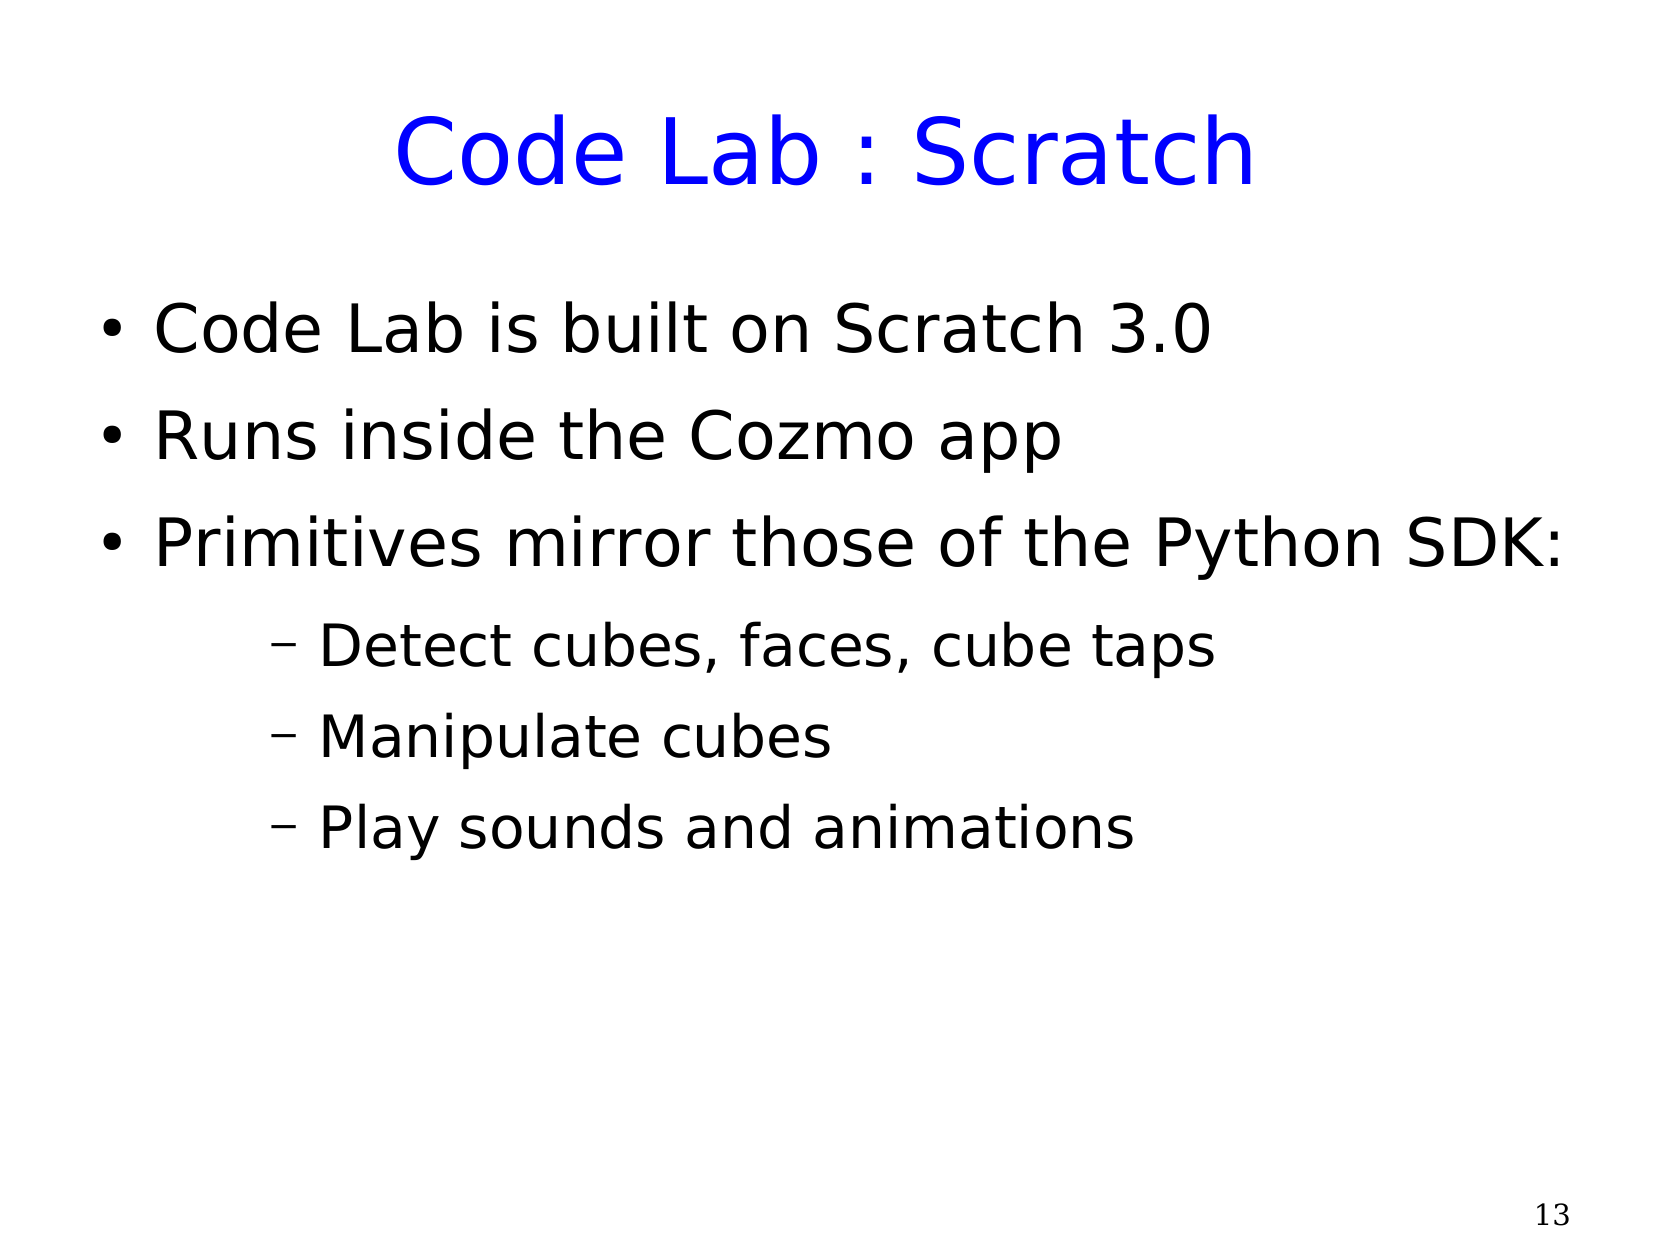

# Code Lab : Scratch
Code Lab is built on Scratch 3.0
Runs inside the Cozmo app
Primitives mirror those of the Python SDK:
Detect cubes, faces, cube taps
Manipulate cubes
Play sounds and animations
13